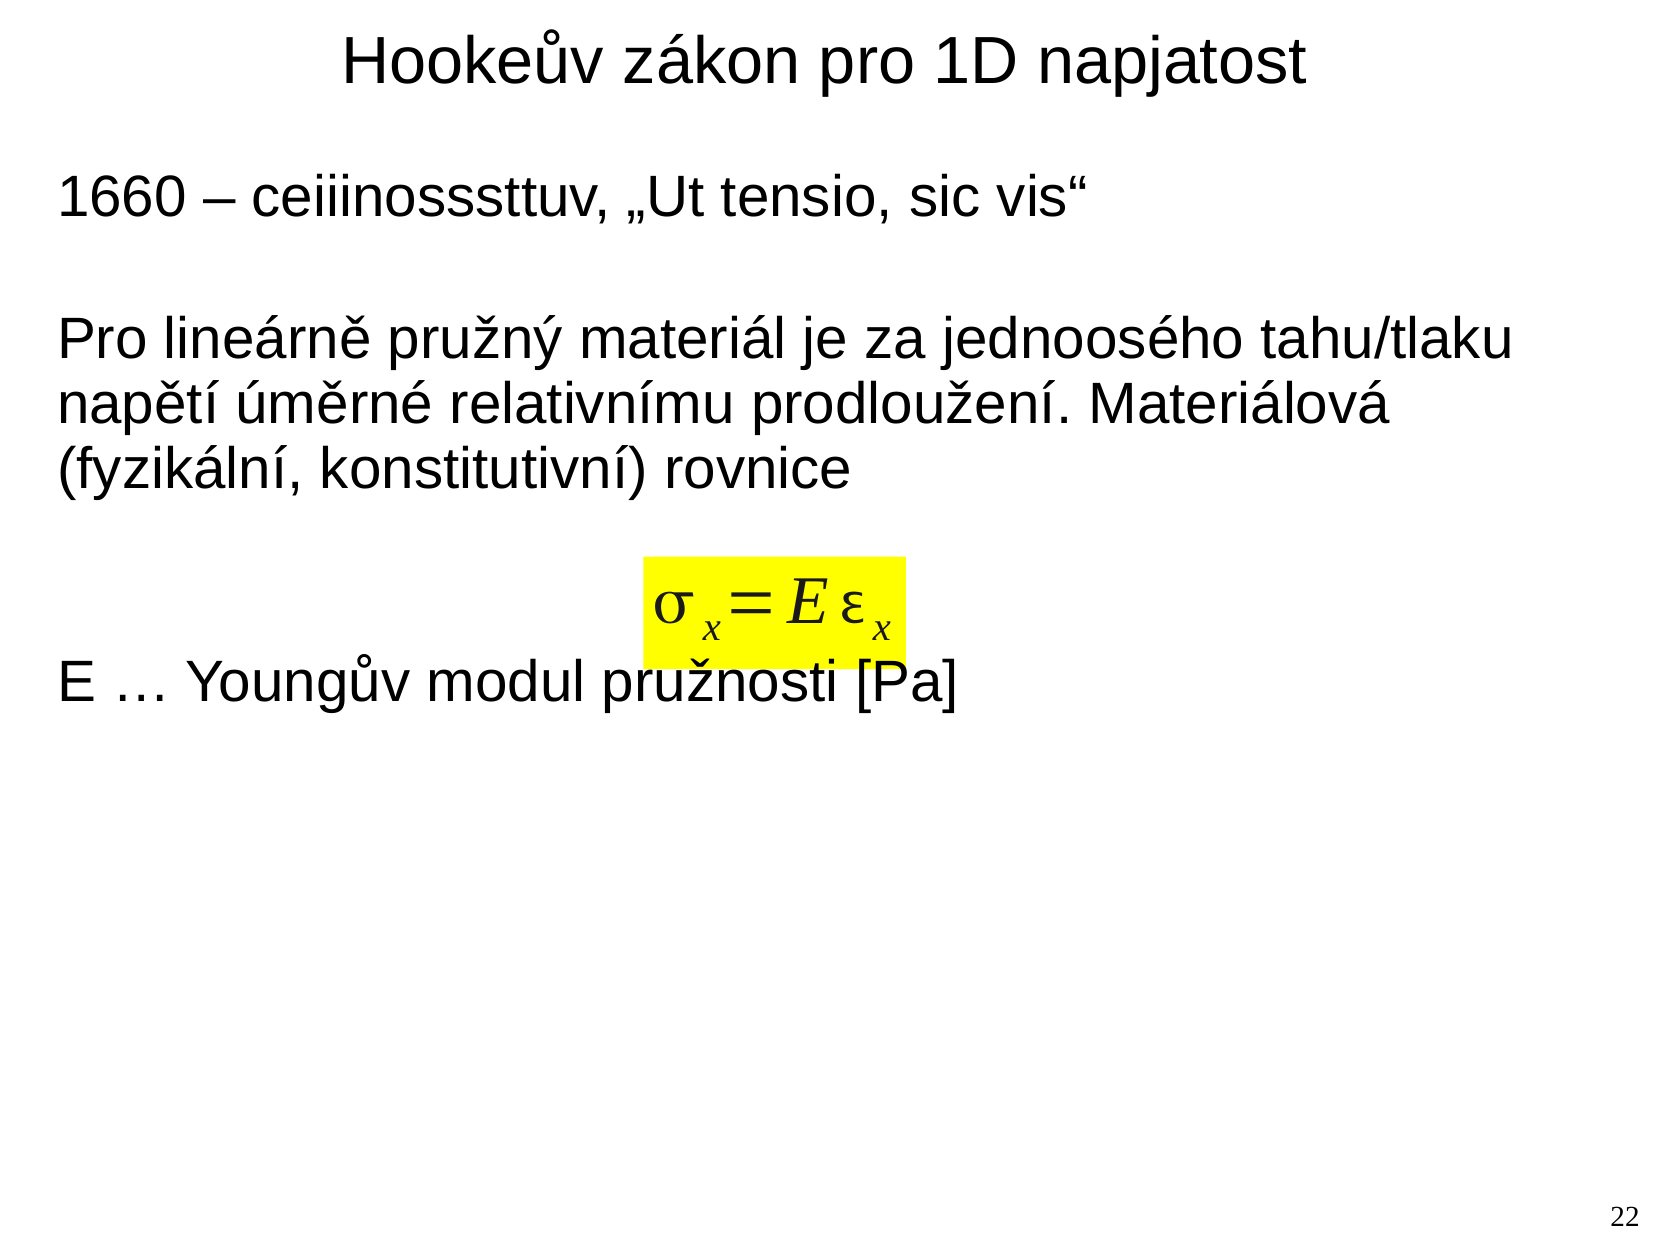

# Hookeův zákon pro 1D napjatost
1660 – ceiiinosssttuv, „Ut tensio, sic vis“
Pro lineárně pružný materiál je za jednoosého tahu/tlaku napětí úměrné relativnímu prodloužení. Materiálová (fyzikální, konstitutivní) rovnice
E … Youngův modul pružnosti [Pa]
22